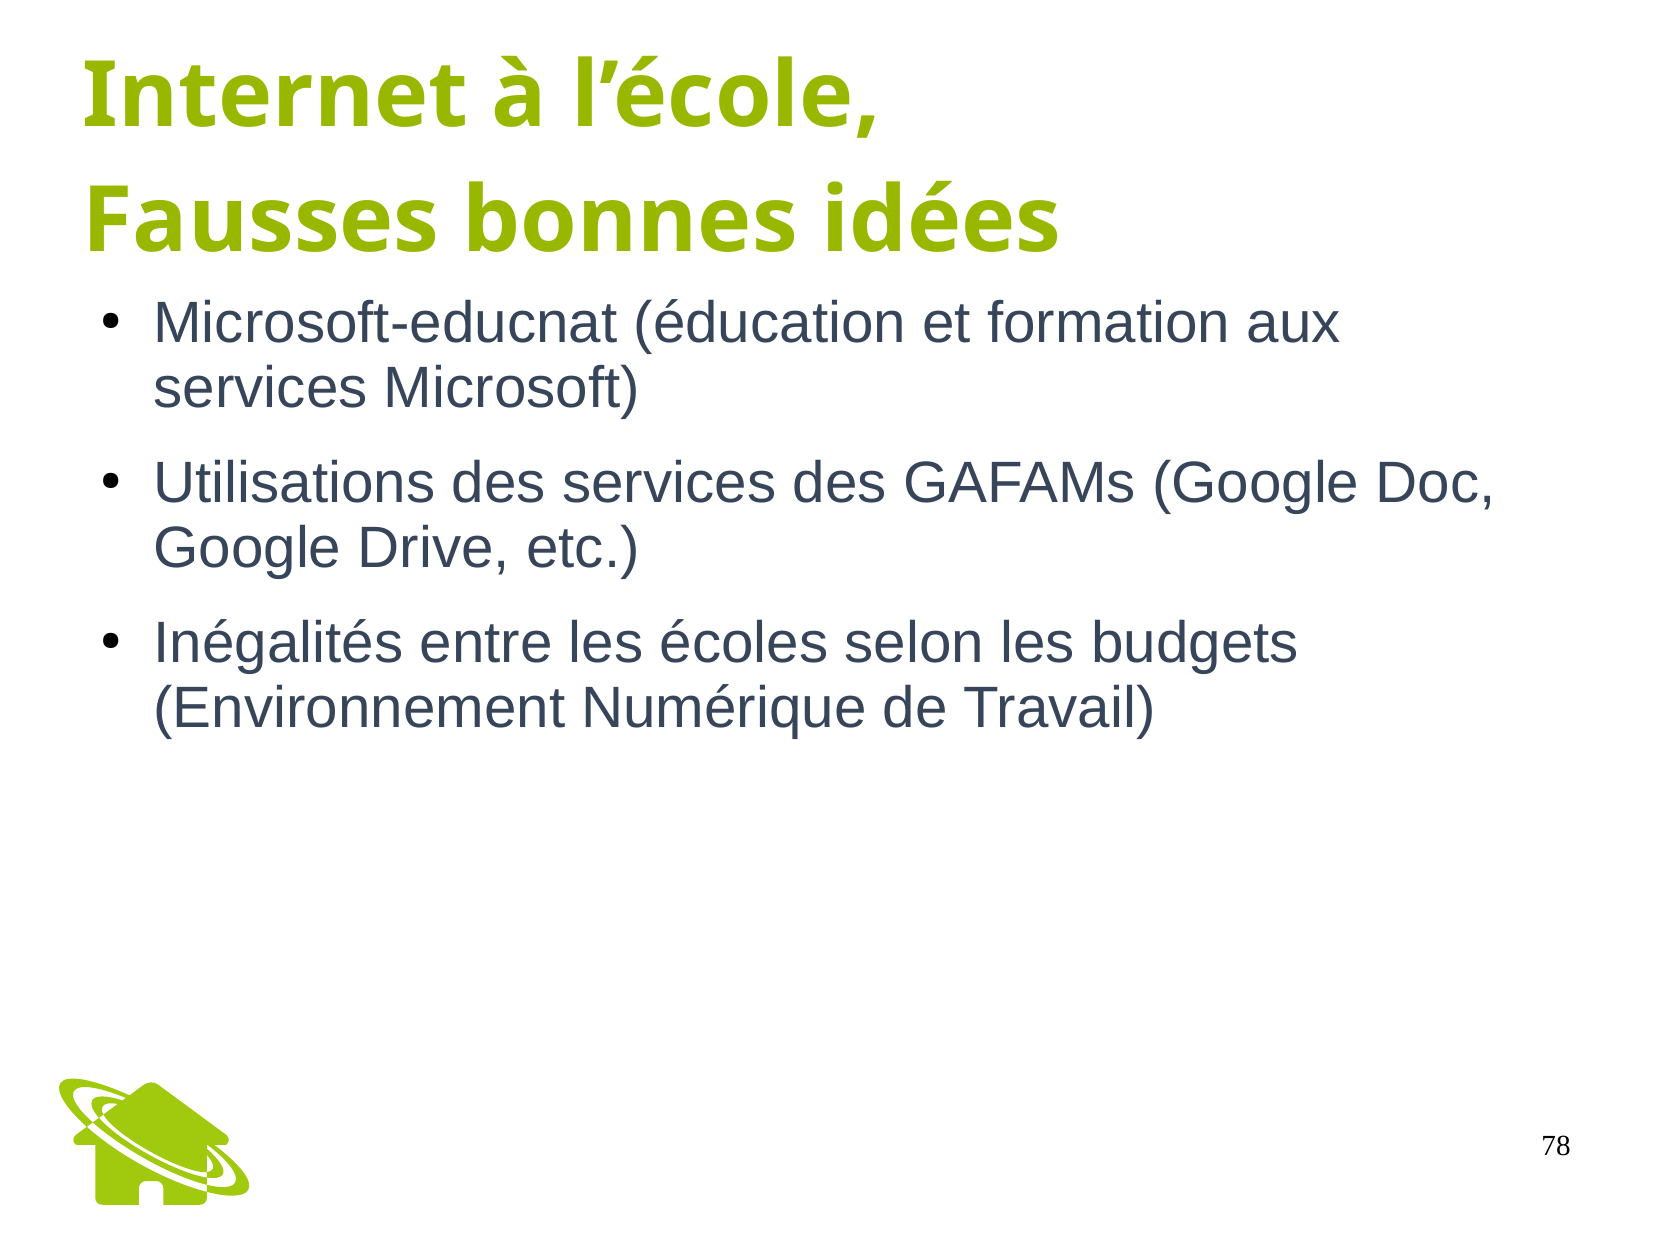

# Internet à l’école, Fausses bonnes idées
Microsoft-educnat (éducation et formation aux services Microsoft)
Utilisations des services des GAFAMs (Google Doc, Google Drive, etc.)
Inégalités entre les écoles selon les budgets (Environnement Numérique de Travail)
78